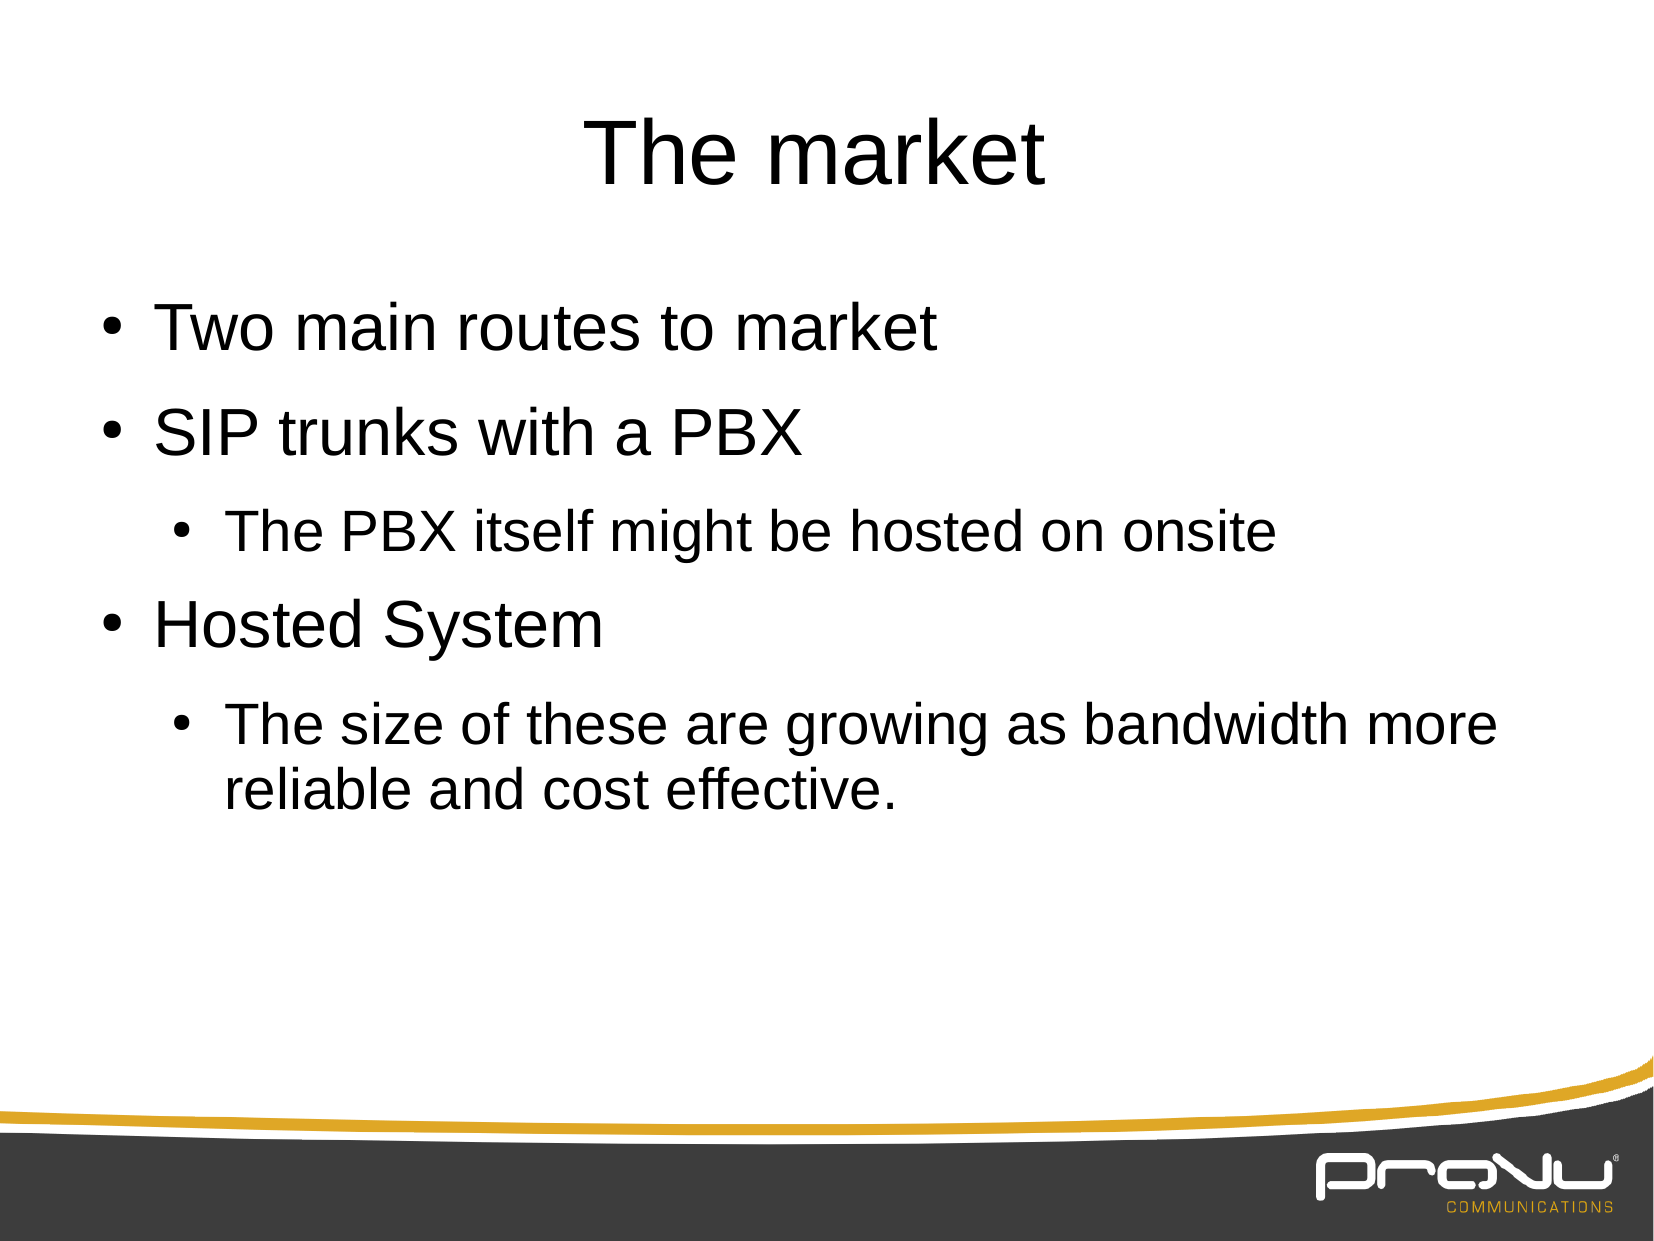

# The market
Two main routes to market
SIP trunks with a PBX
The PBX itself might be hosted on onsite
Hosted System
The size of these are growing as bandwidth more reliable and cost effective.